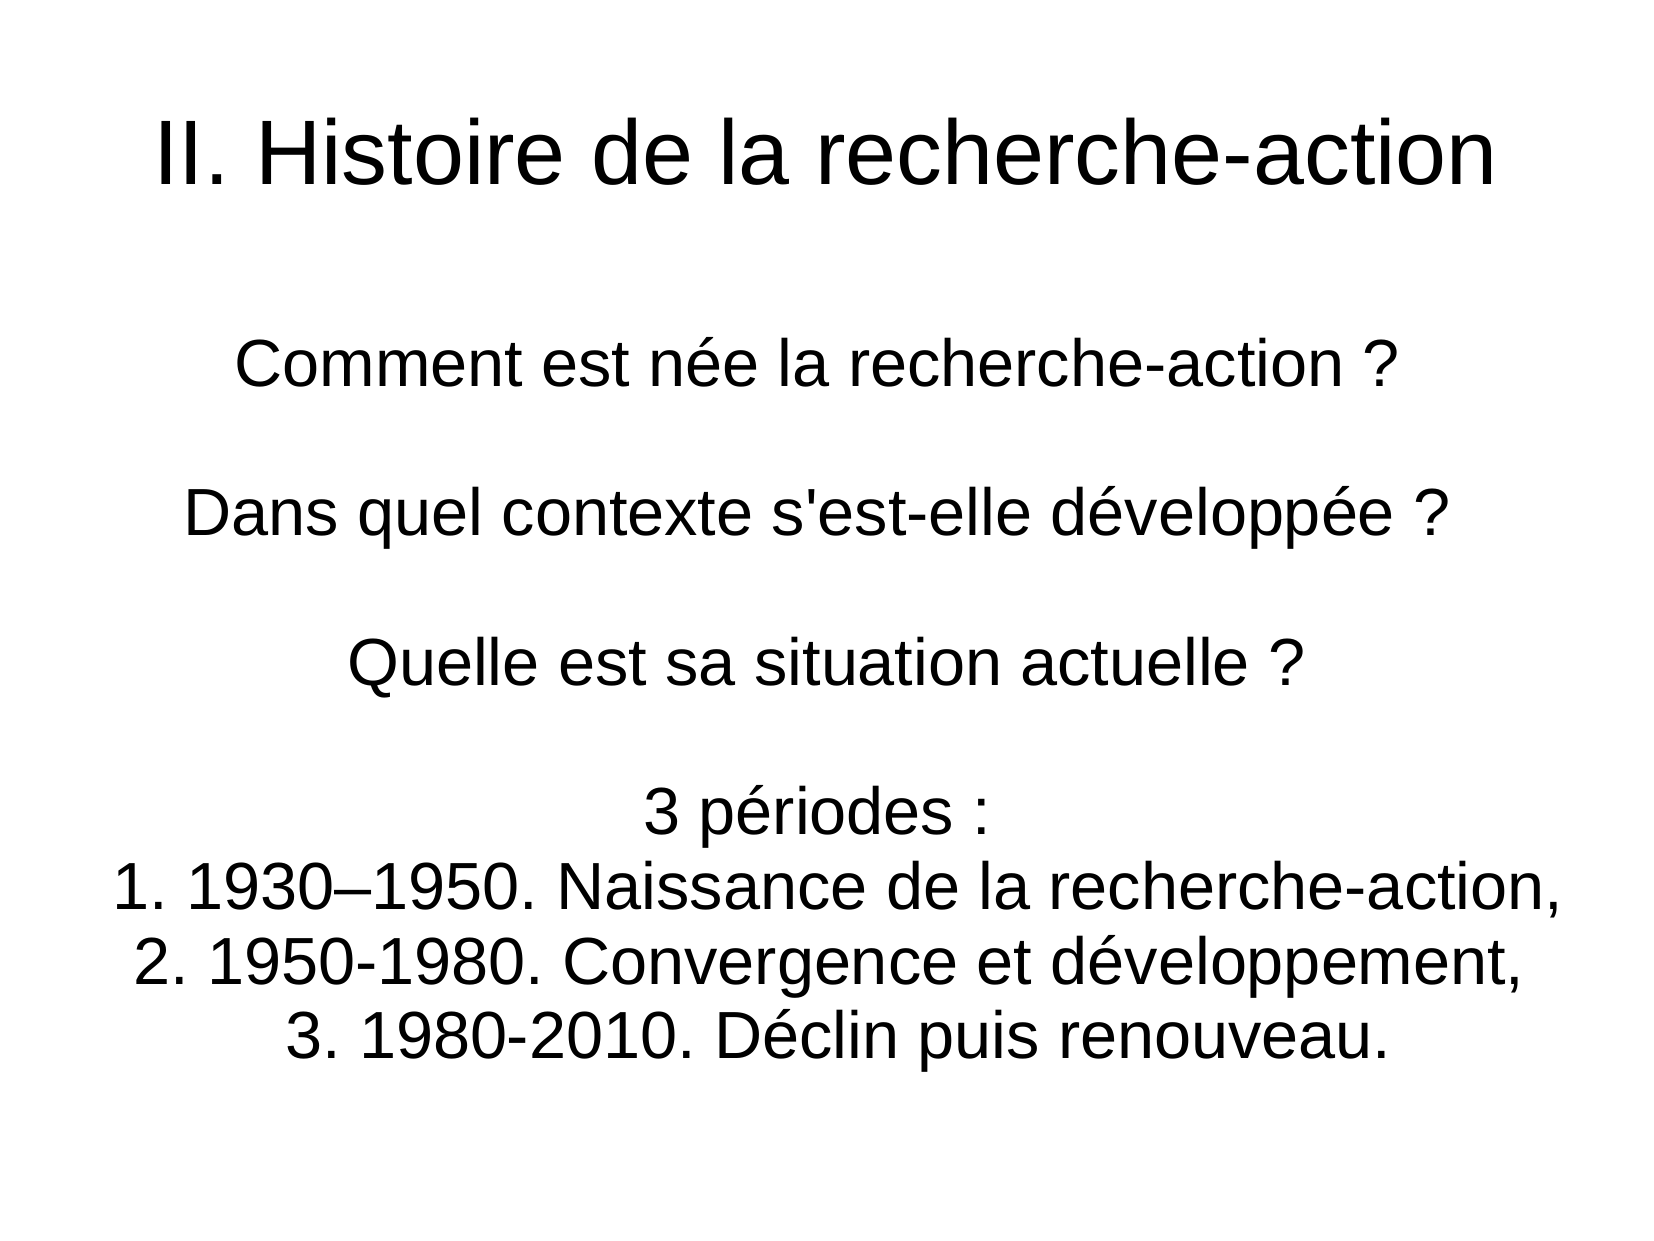

# II. Histoire de la recherche-action
Comment est née la recherche-action ?
Dans quel contexte s'est-elle développée ?
Quelle est sa situation actuelle ?
3 périodes :
1. 1930–1950. Naissance de la recherche-action,
2. 1950-1980. Convergence et développement,
3. 1980-2010. Déclin puis renouveau.